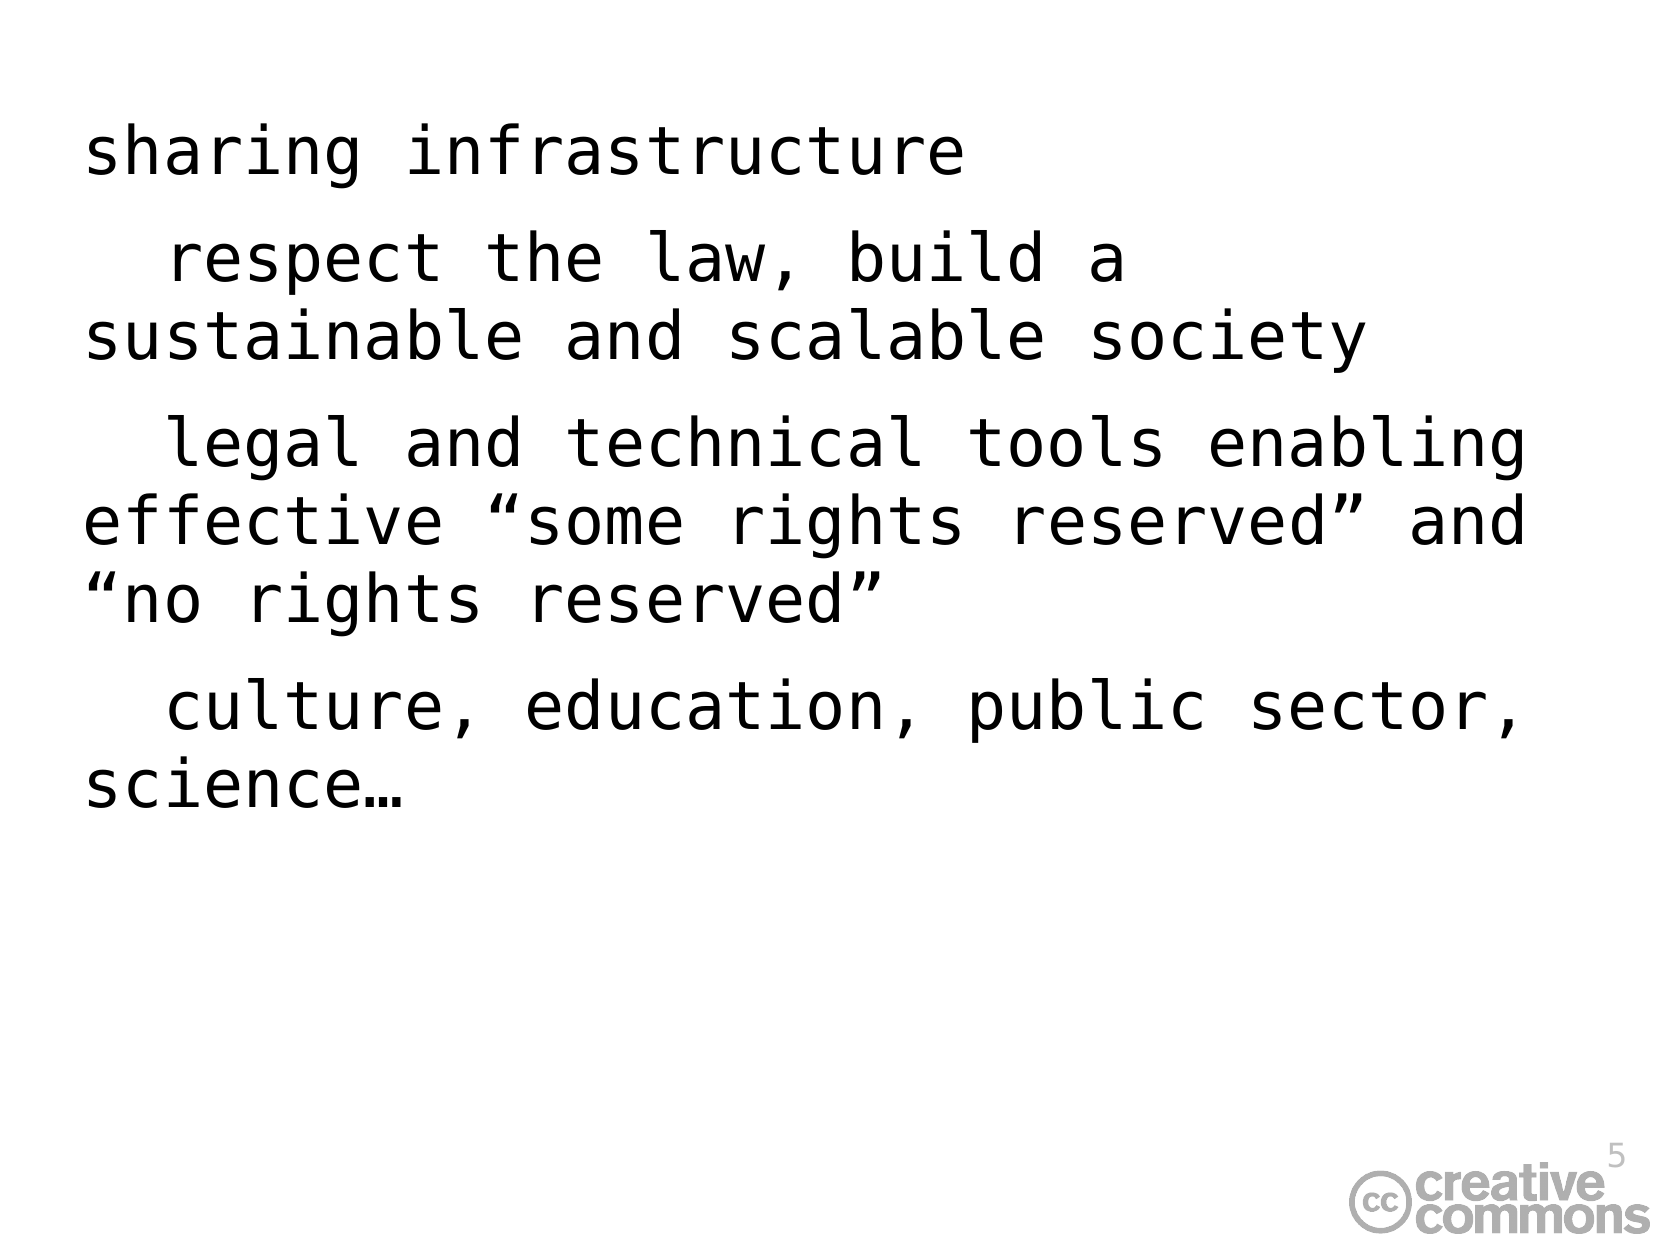

# sharing infrastructure
 respect the law, build a sustainable and scalable society
 legal and technical tools enabling effective “some rights reserved” and “no rights reserved”
 culture, education, public sector, science…